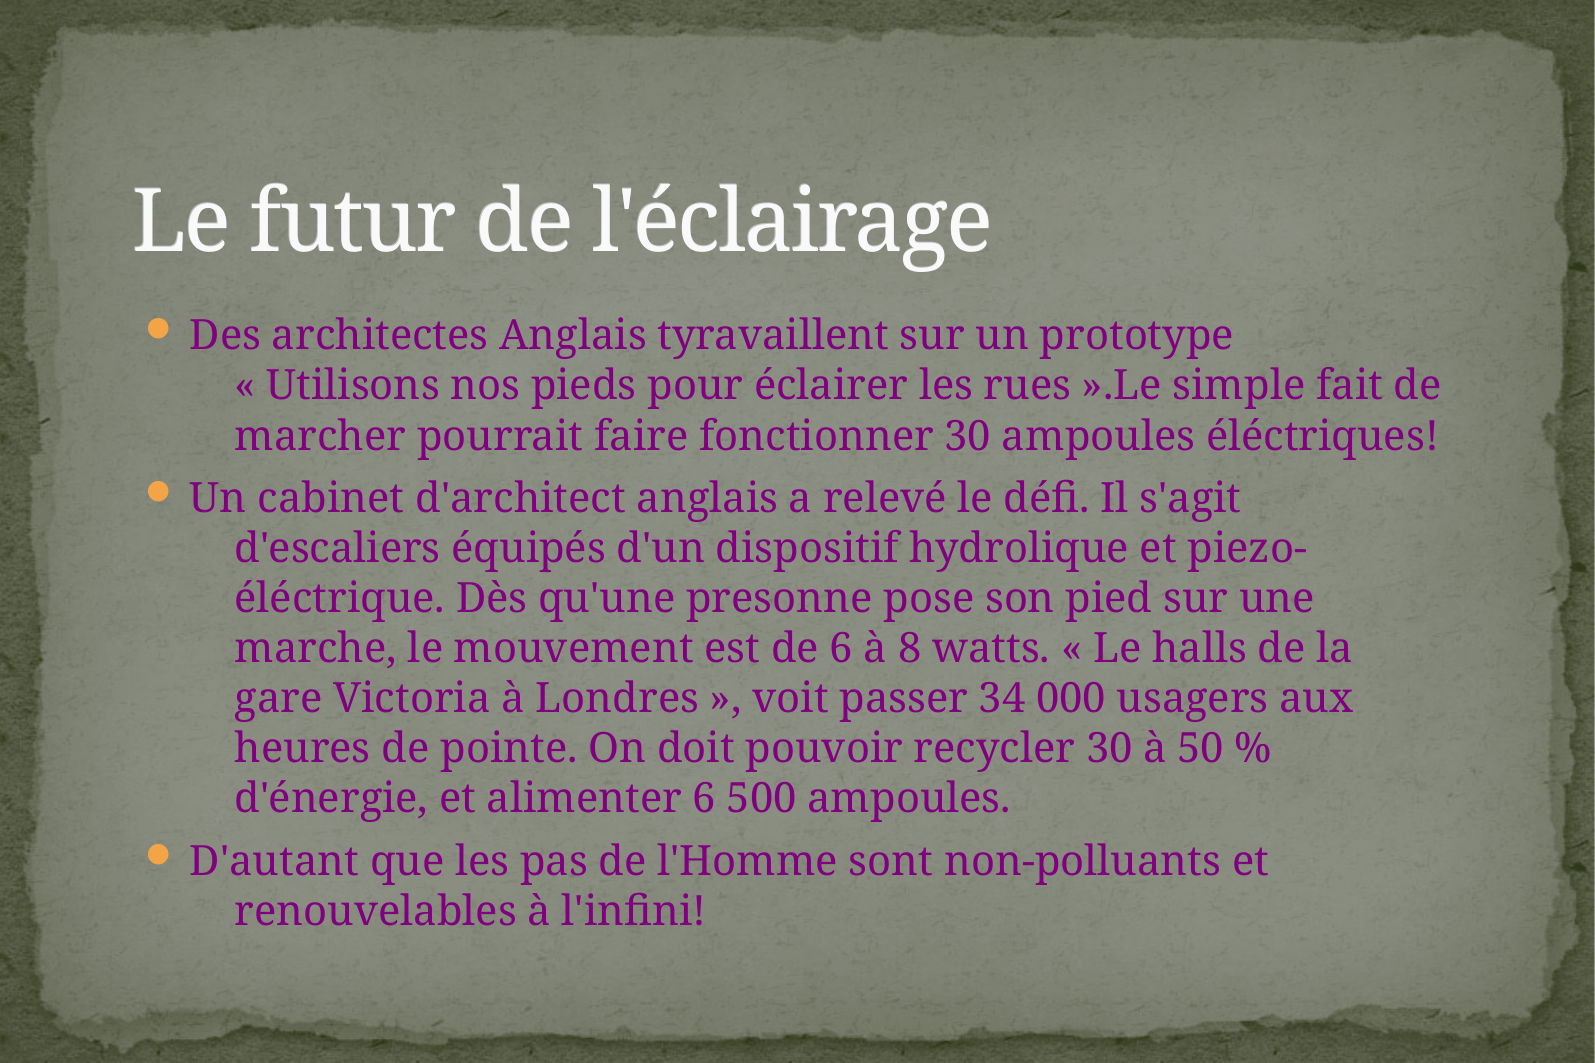

Le futur de l'éclairage
# Des architectes Anglais tyravaillent sur un prototype « Utilisons nos pieds pour éclairer les rues ».Le simple fait de marcher pourrait faire fonctionner 30 ampoules éléctriques!
Un cabinet d'architect anglais a relevé le défi. Il s'agit d'escaliers équipés d'un dispositif hydrolique et piezo-éléctrique. Dès qu'une presonne pose son pied sur une marche, le mouvement est de 6 à 8 watts. « Le halls de la gare Victoria à Londres », voit passer 34 000 usagers aux heures de pointe. On doit pouvoir recycler 30 à 50 % d'énergie, et alimenter 6 500 ampoules.
D'autant que les pas de l'Homme sont non-polluants et renouvelables à l'infini!